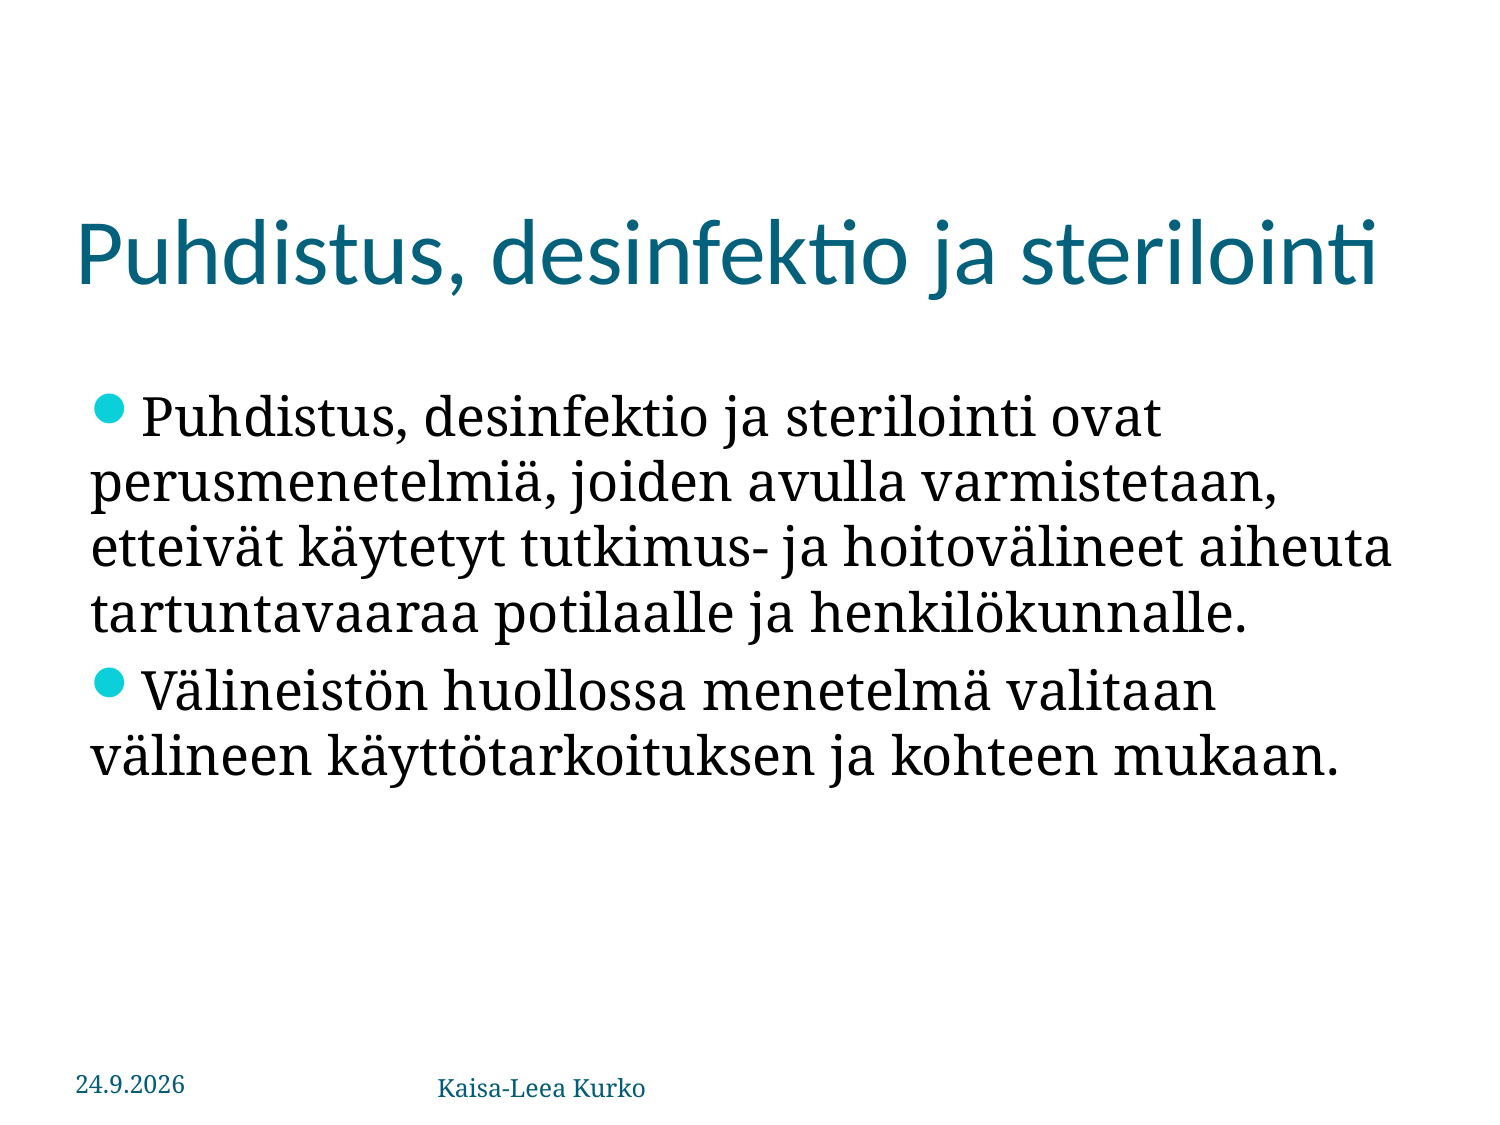

# Puhdistus, desinfektio ja sterilointi
Puhdistus, desinfektio ja sterilointi ovat perusmenetelmiä, joiden avulla varmistetaan, etteivät käytetyt tutkimus- ja hoitovälineet aiheuta tartuntavaaraa potilaalle ja henkilökunnalle.
Välineistön huollossa menetelmä valitaan välineen käyttötarkoituksen ja kohteen mukaan.
Kaisa-Leea Kurko